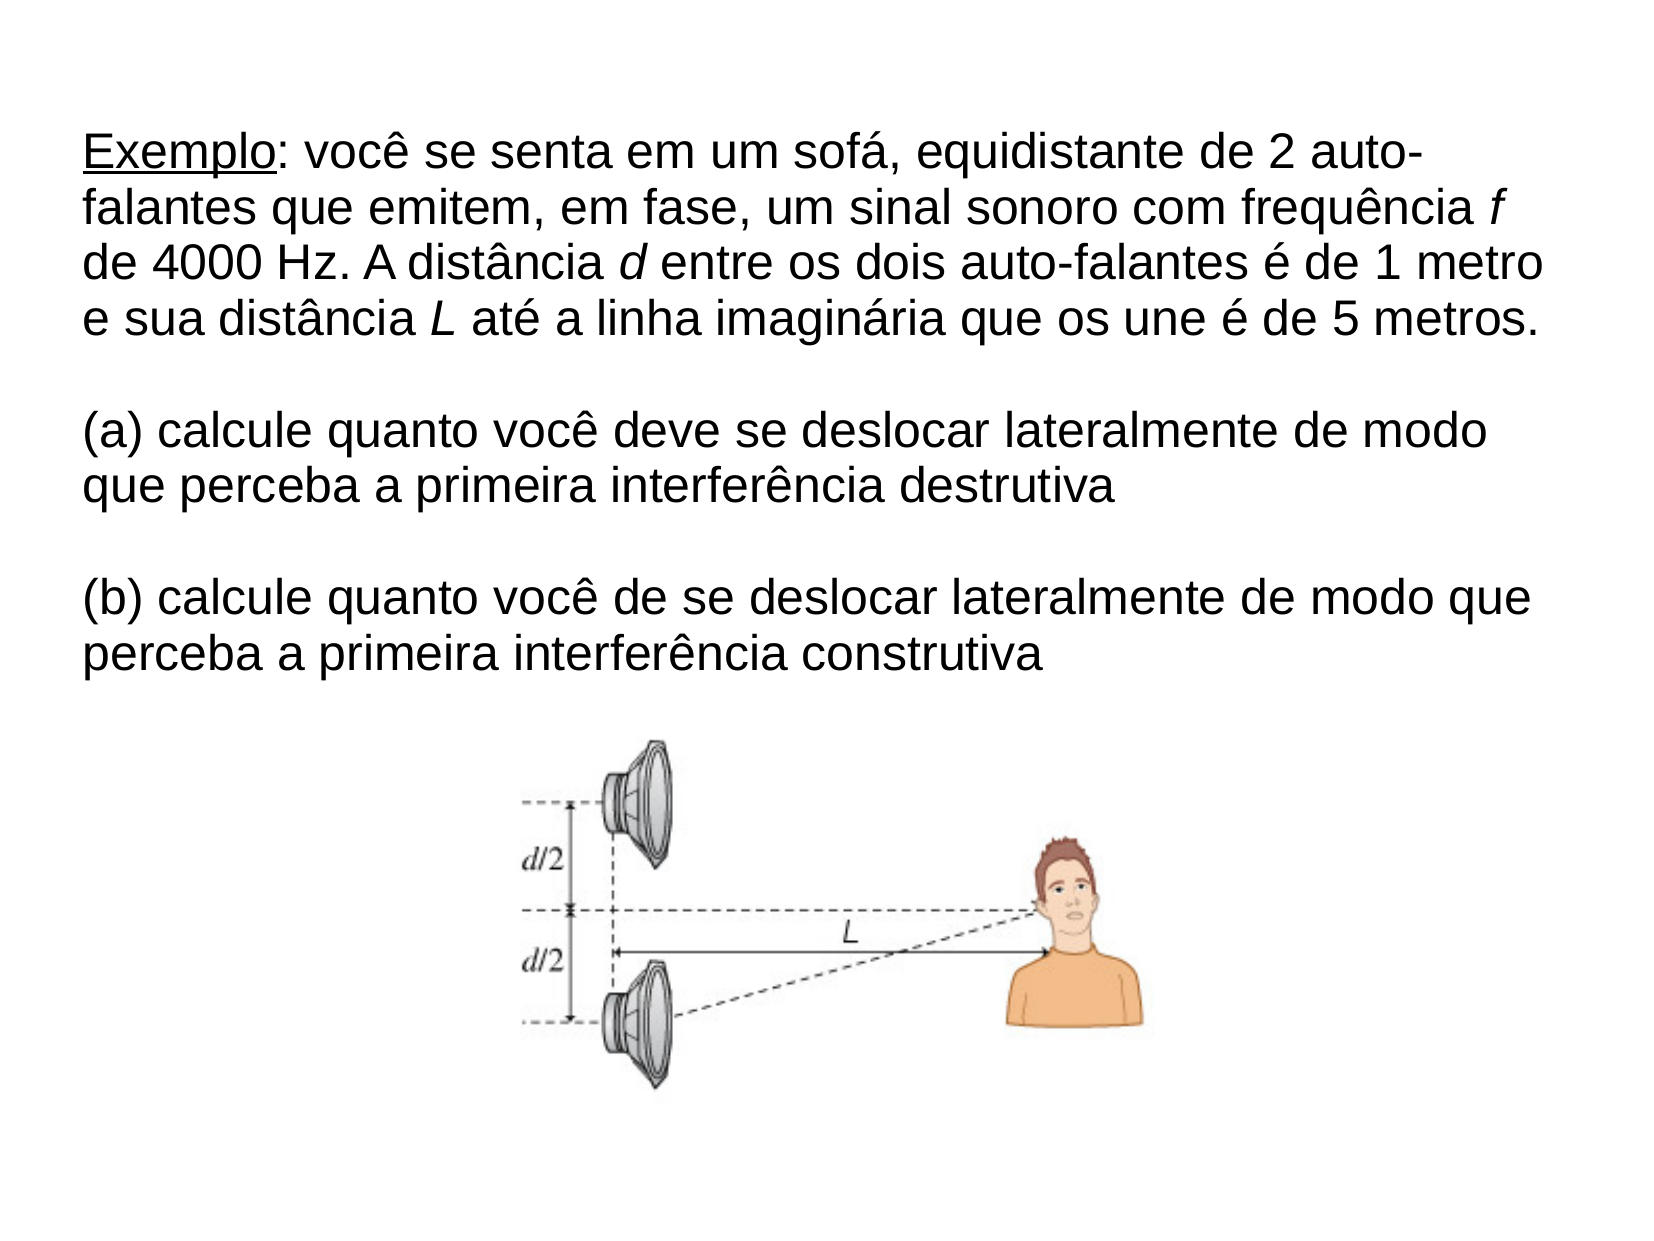

# Exemplo: você se senta em um sofá, equidistante de 2 auto-falantes que emitem, em fase, um sinal sonoro com frequência f de 4000 Hz. A distância d entre os dois auto-falantes é de 1 metro e sua distância L até a linha imaginária que os une é de 5 metros.
(a) calcule quanto você deve se deslocar lateralmente de modo que perceba a primeira interferência destrutiva
(b) calcule quanto você de se deslocar lateralmente de modo que perceba a primeira interferência construtiva